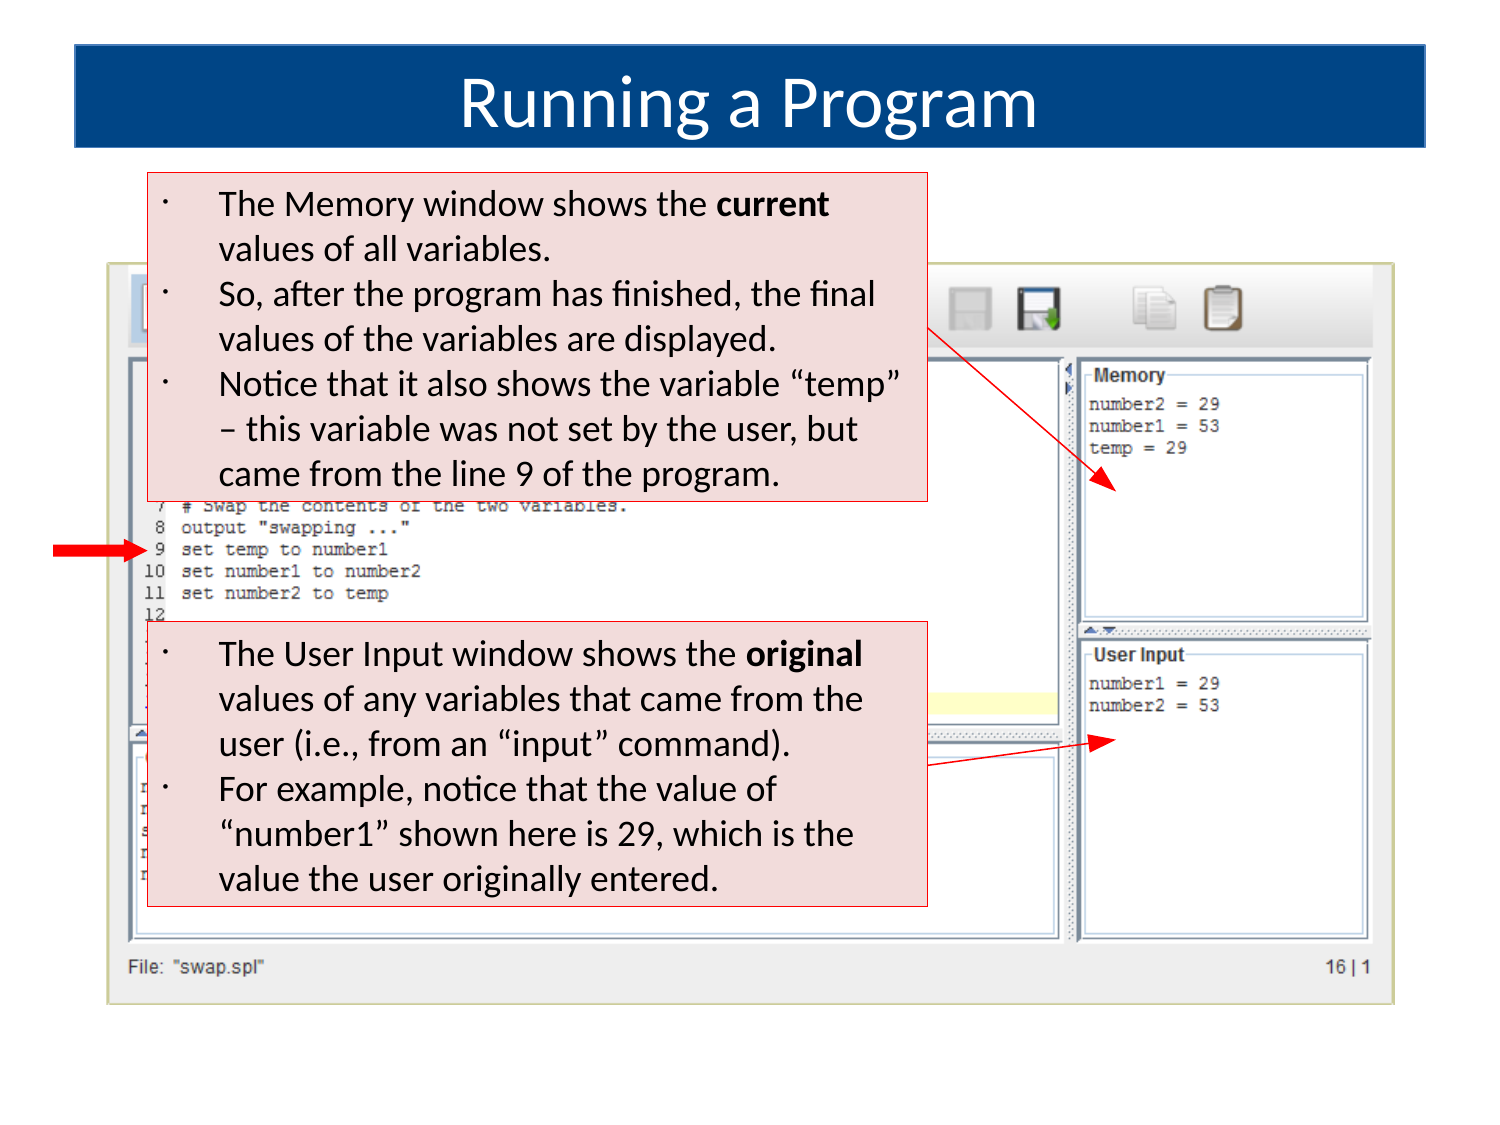

# Running a Program
The Memory window shows the current values of all variables.
So, after the program has finished, the final values of the variables are displayed.
Notice that it also shows the variable “temp” – this variable was not set by the user, but came from the line 9 of the program.
The User Input window shows the original values of any variables that came from the user (i.e., from an “input” command).
For example, notice that the value of “number1” shown here is 29, which is the value the user originally entered.